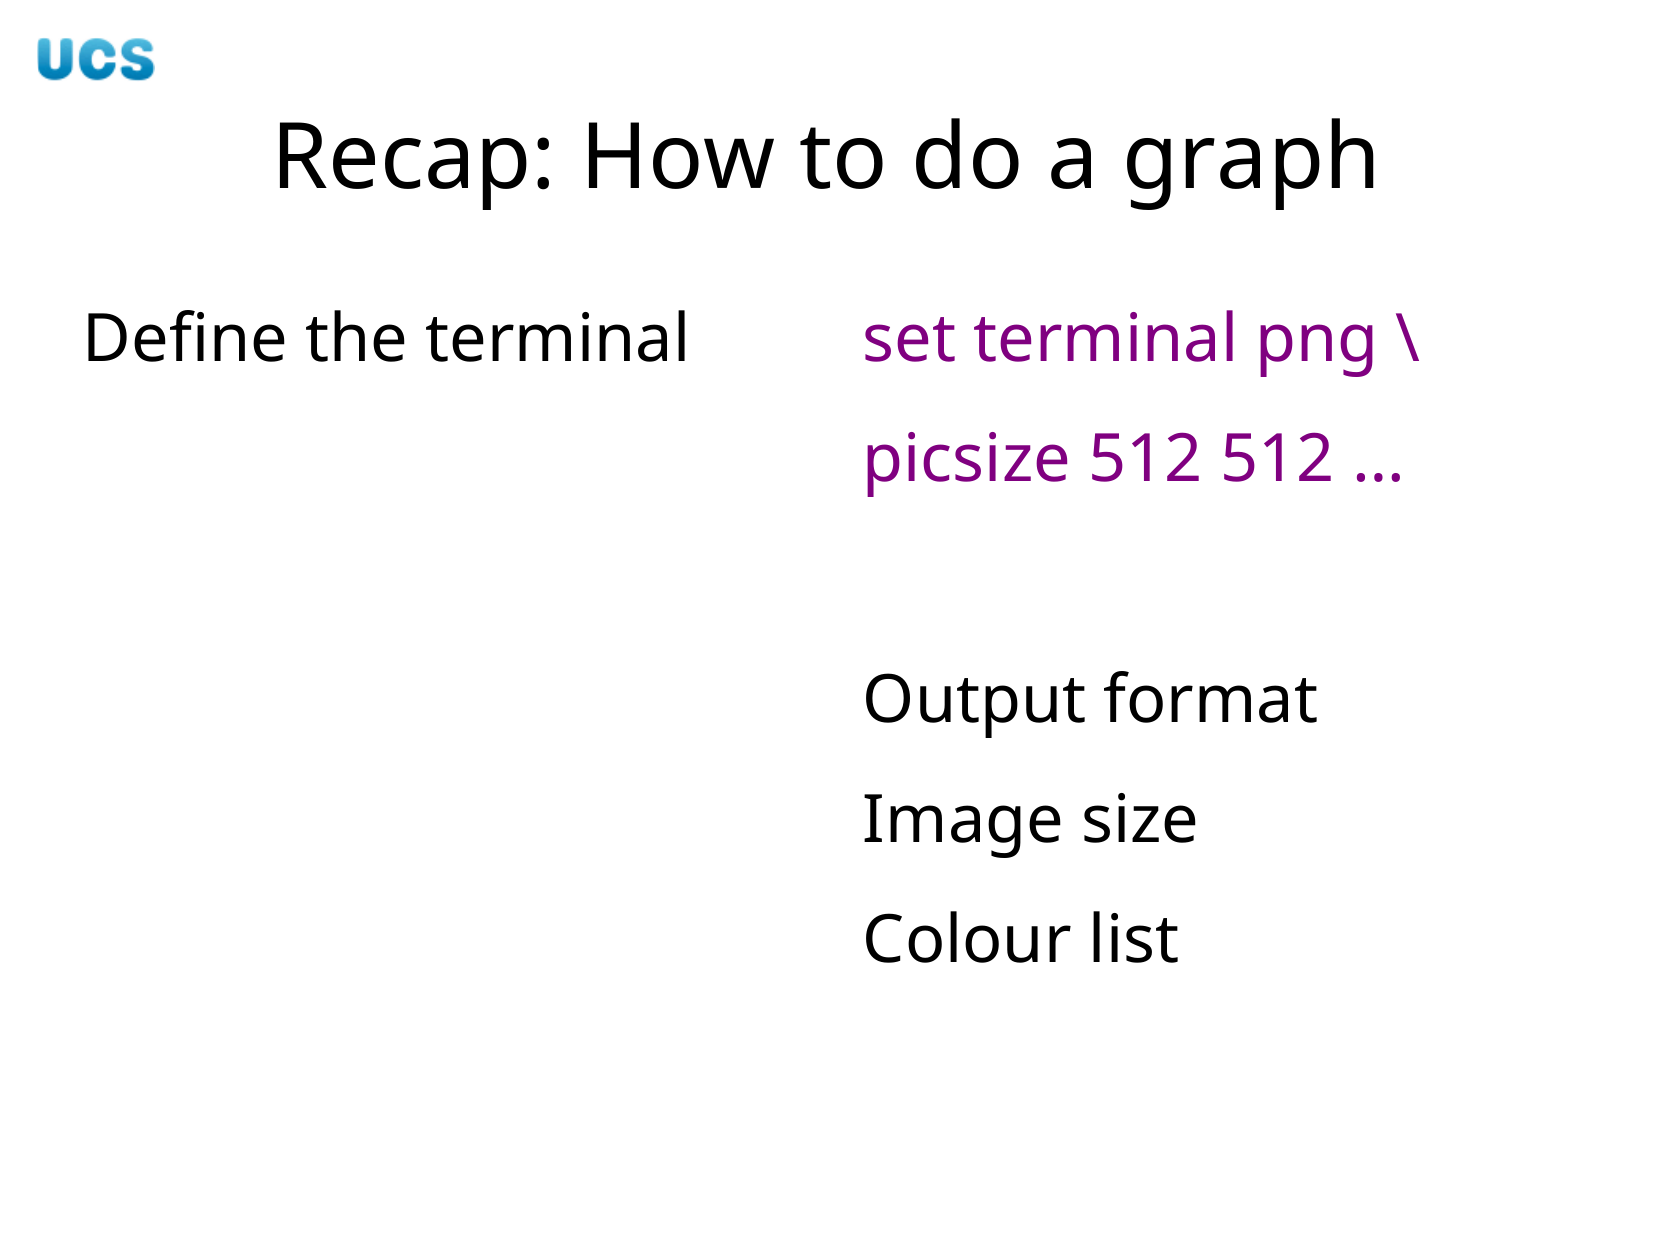

# Recap: How to do a graph
Define the terminal
set terminal png \
picsize 512 512 …
Output format
Image size
Colour list